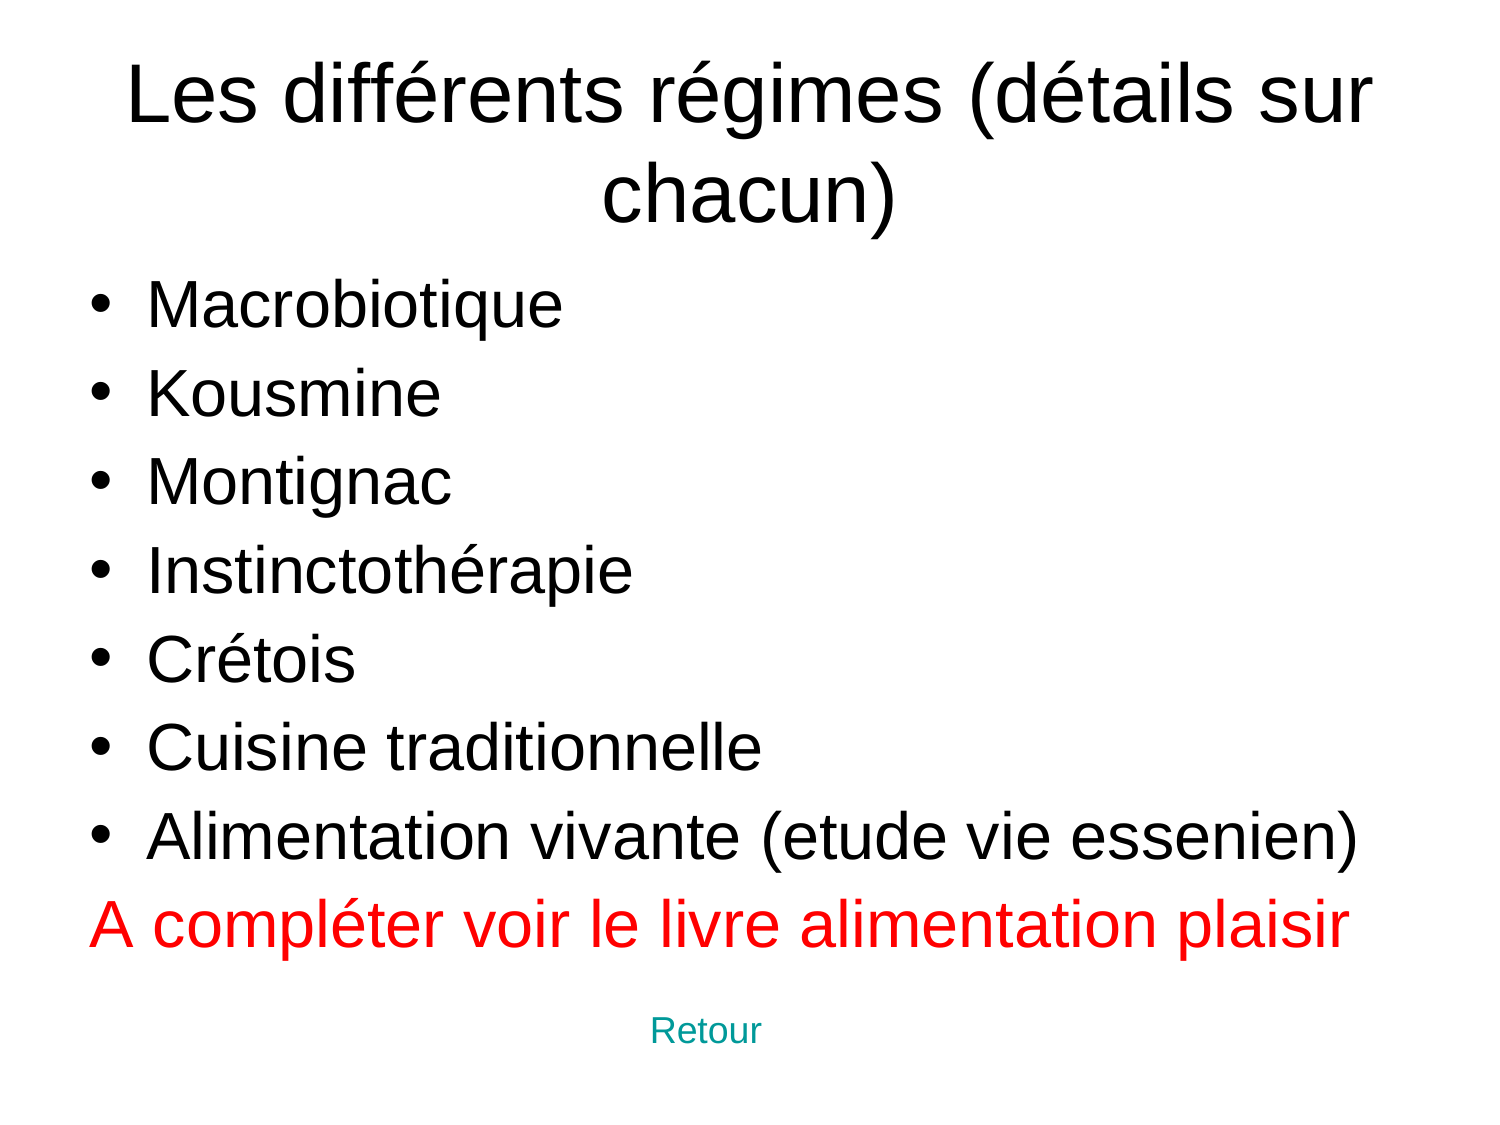

# Les différents régimes (détails sur chacun)
Macrobiotique
Kousmine
Montignac
Instinctothérapie
Crétois
Cuisine traditionnelle
Alimentation vivante (etude vie essenien)
A compléter voir le livre alimentation plaisir
Retour